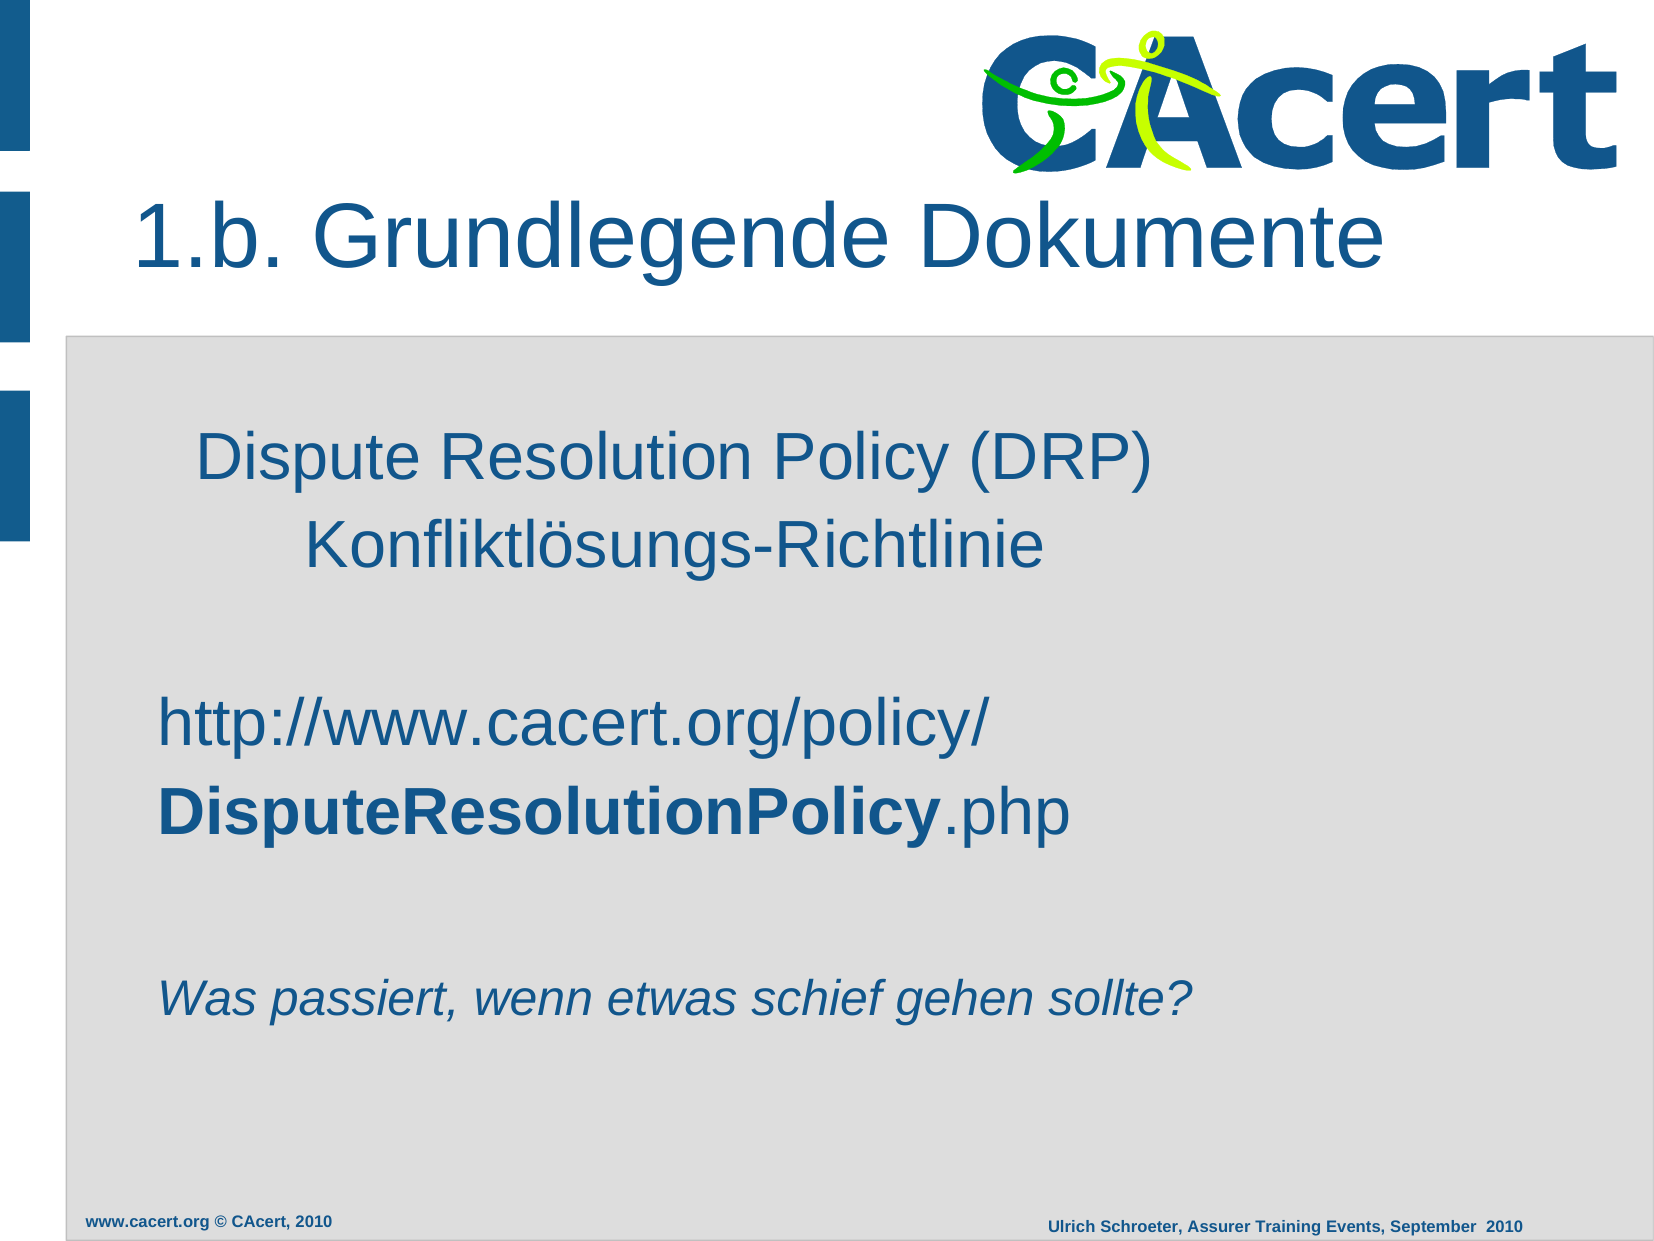

1.b. Grundlegende Dokumente
Dispute Resolution Policy (DRP)
Konfliktlösungs-Richtlinie
http://www.cacert.org/policy/
DisputeResolutionPolicy.php
Was passiert, wenn etwas schief gehen sollte?